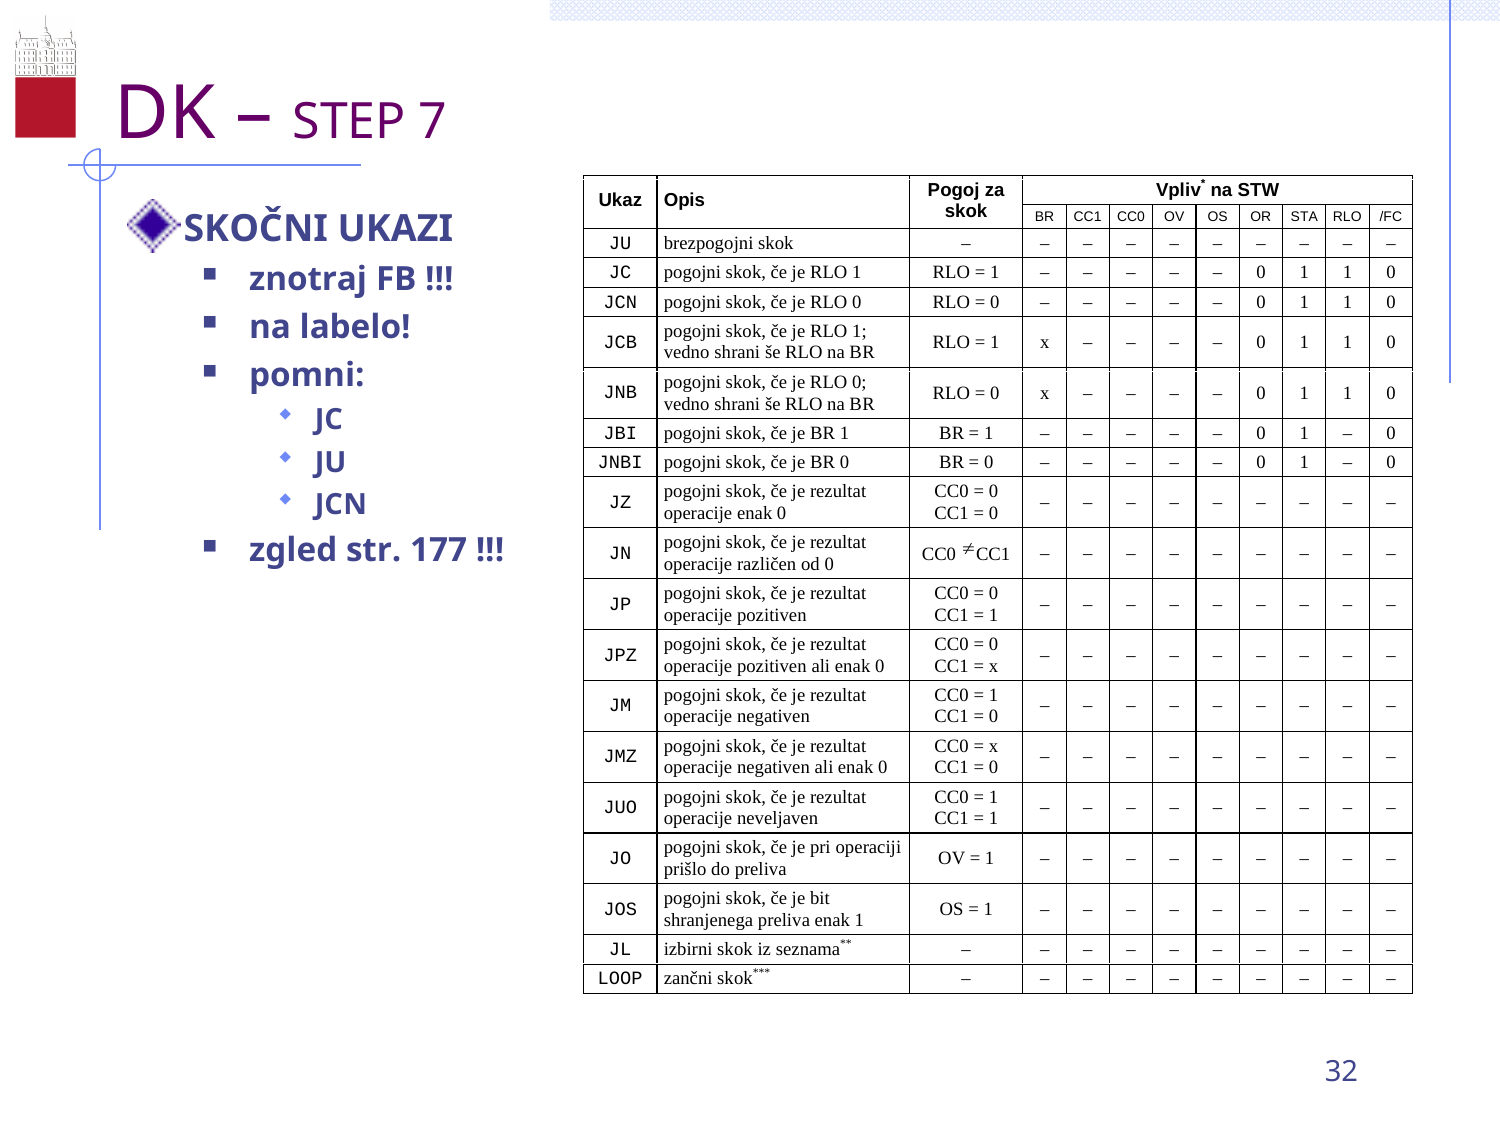

DK – STEP 7
# SKOČNI UKAZI
znotraj FB !!!
na labelo!
pomni:
JC
JU
JCN
zgled str. 177 !!!